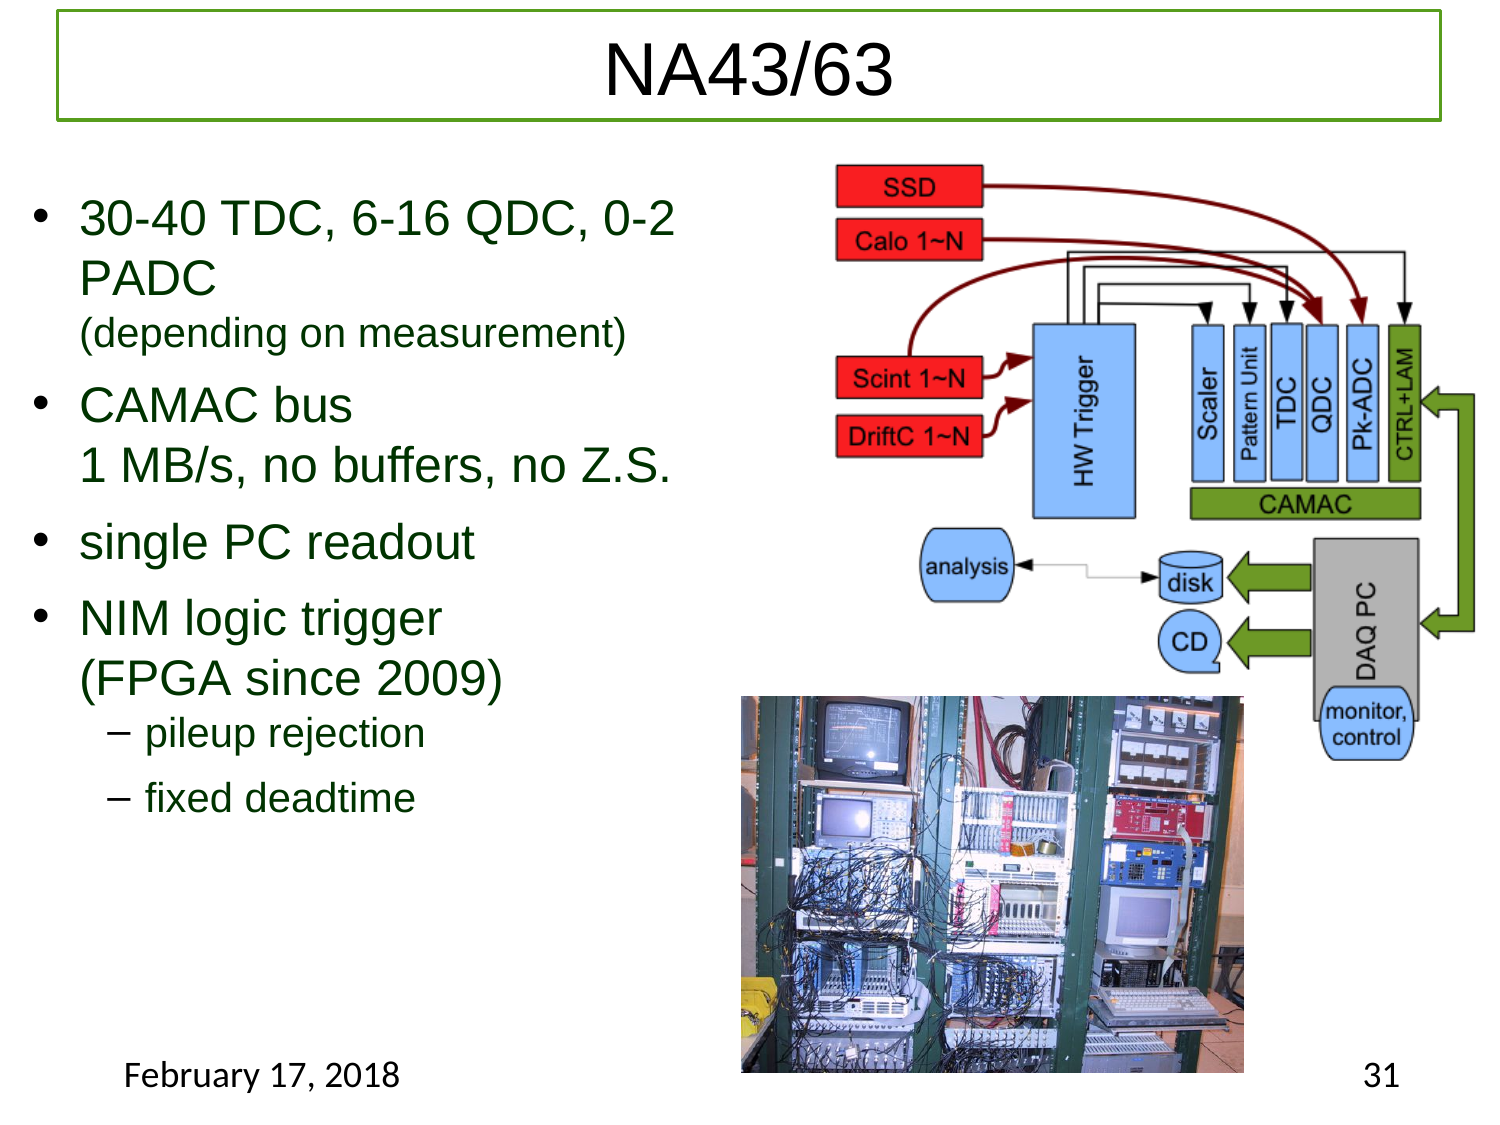

NA43/63
# 30-40 TDC, 6-16 QDC, 0-2 PADC (depending on measurement)
CAMAC bus
1 MB/s, no buffers, no Z.S.
single PC readout
NIM logic trigger
(FPGA since 2009)
pileup rejection
fixed deadtime
17 February 2018
31